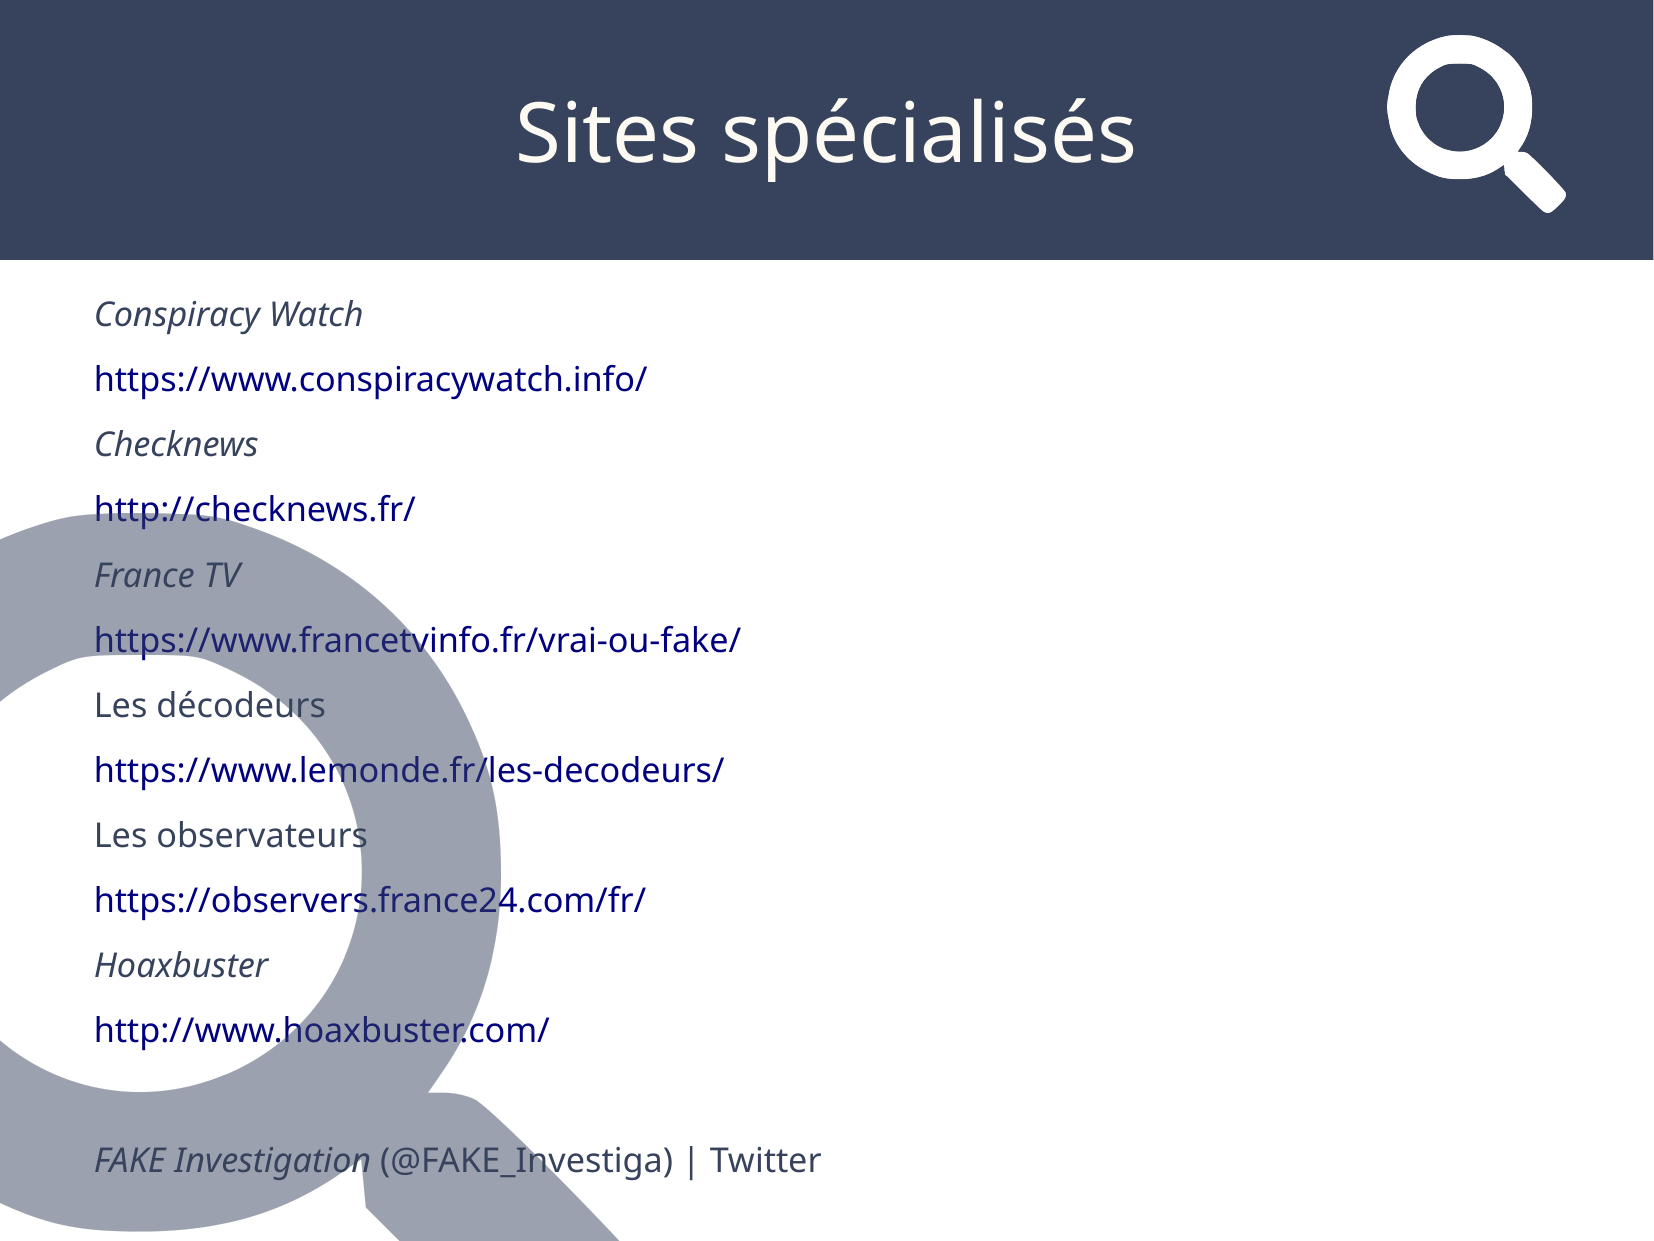

# Sites spécialisés
Conspiracy Watch
https://www.conspiracywatch.info/
Checknews
http://checknews.fr/
France TV
https://www.francetvinfo.fr/vrai-ou-fake/
Les décodeurs
https://www.lemonde.fr/les-decodeurs/
Les observateurs
https://observers.france24.com/fr/
Hoaxbuster
http://www.hoaxbuster.com/
FAKE Investigation (@FAKE_Investiga) | Twitter